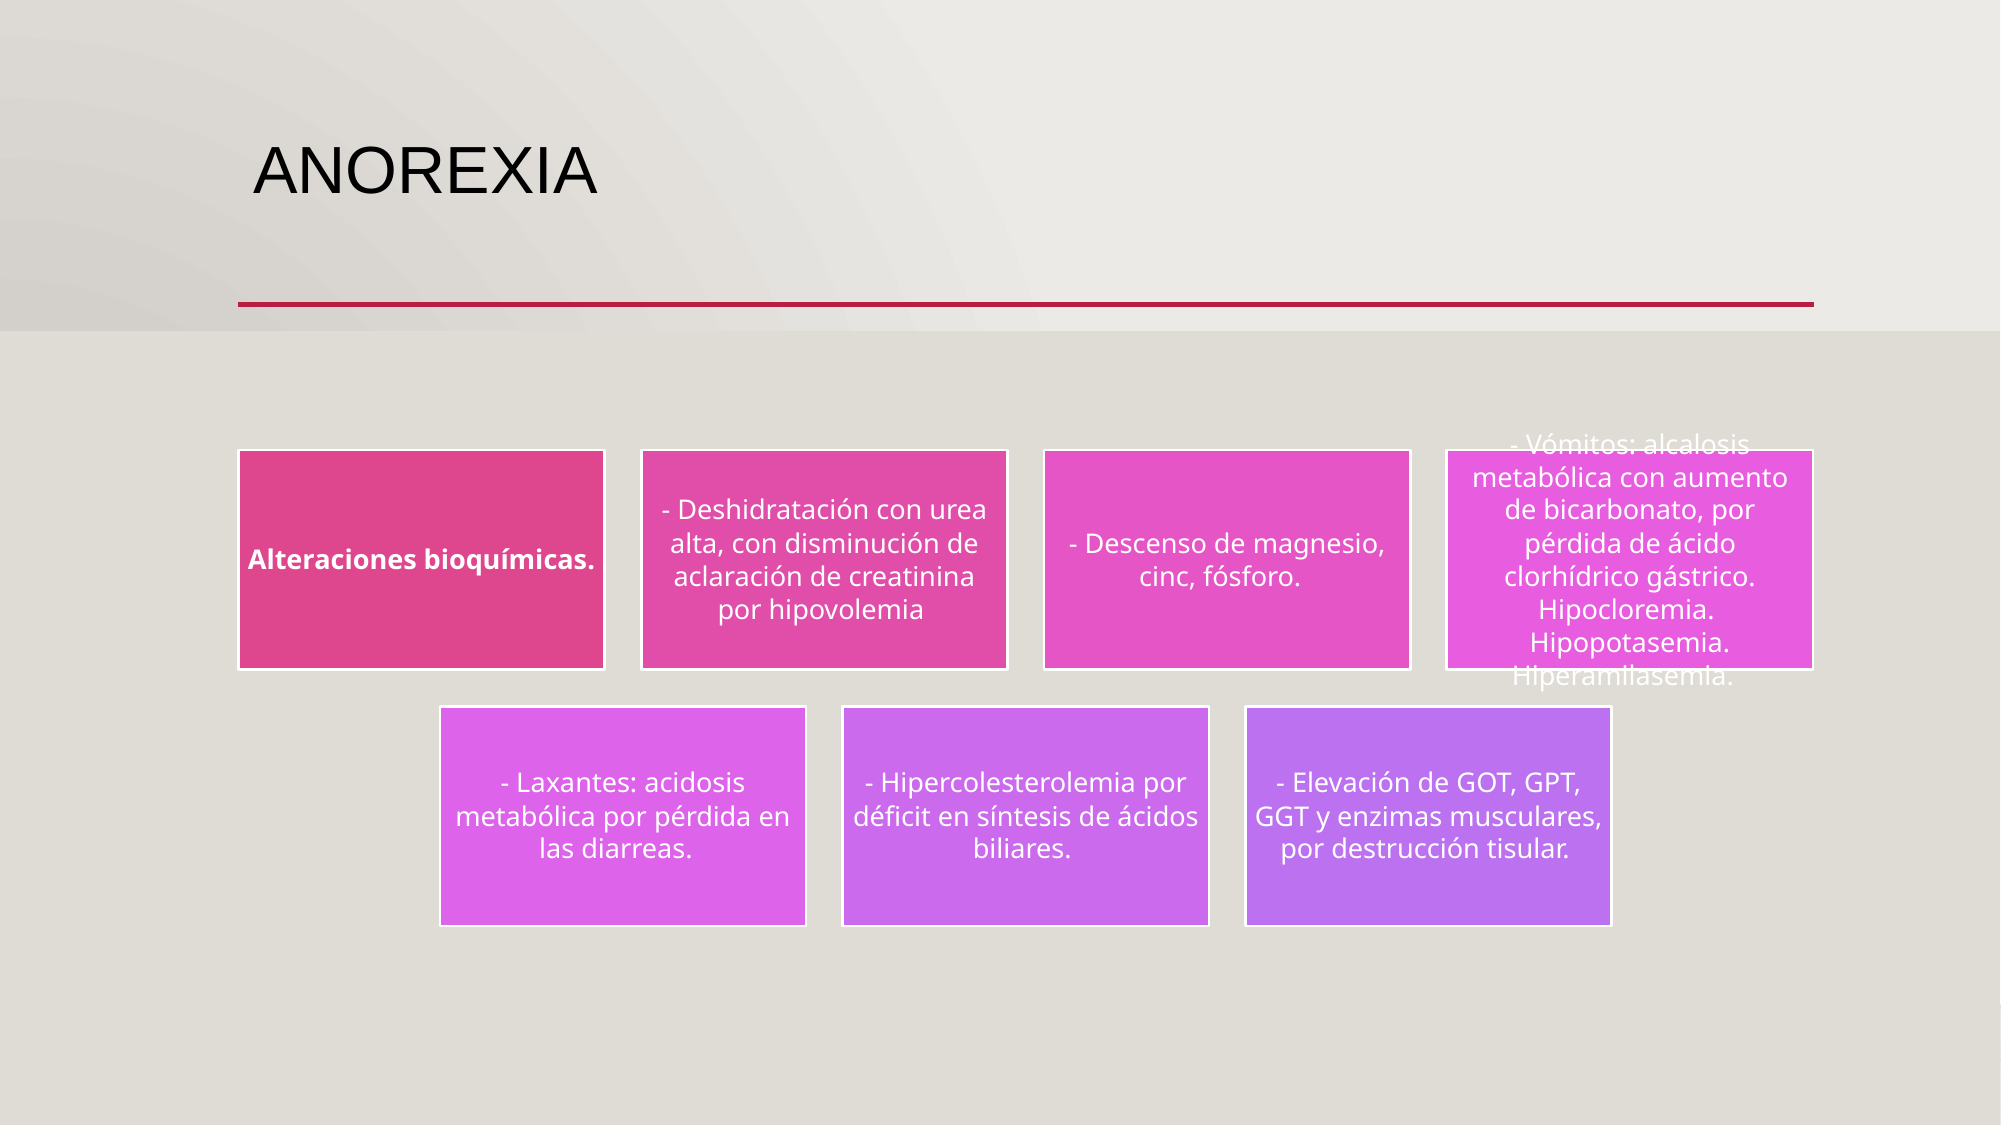

# ANOREXIA
Alteraciones bioquímicas.
- Deshidratación con urea alta, con disminución de aclaración de creatinina por hipovolemia
- Descenso de magnesio, cinc, fósforo.
- Vómitos: alcalosis metabólica con aumento de bicarbonato, por pérdida de ácido clorhídrico gástrico. Hipocloremia. Hipopotasemia. Hiperamilasemia.
- Laxantes: acidosis metabólica por pérdida en las diarreas.
- Hipercolesterolemia por déficit en síntesis de ácidos biliares.
- Elevación de GOT, GPT, GGT y enzimas musculares, por destrucción tisular.